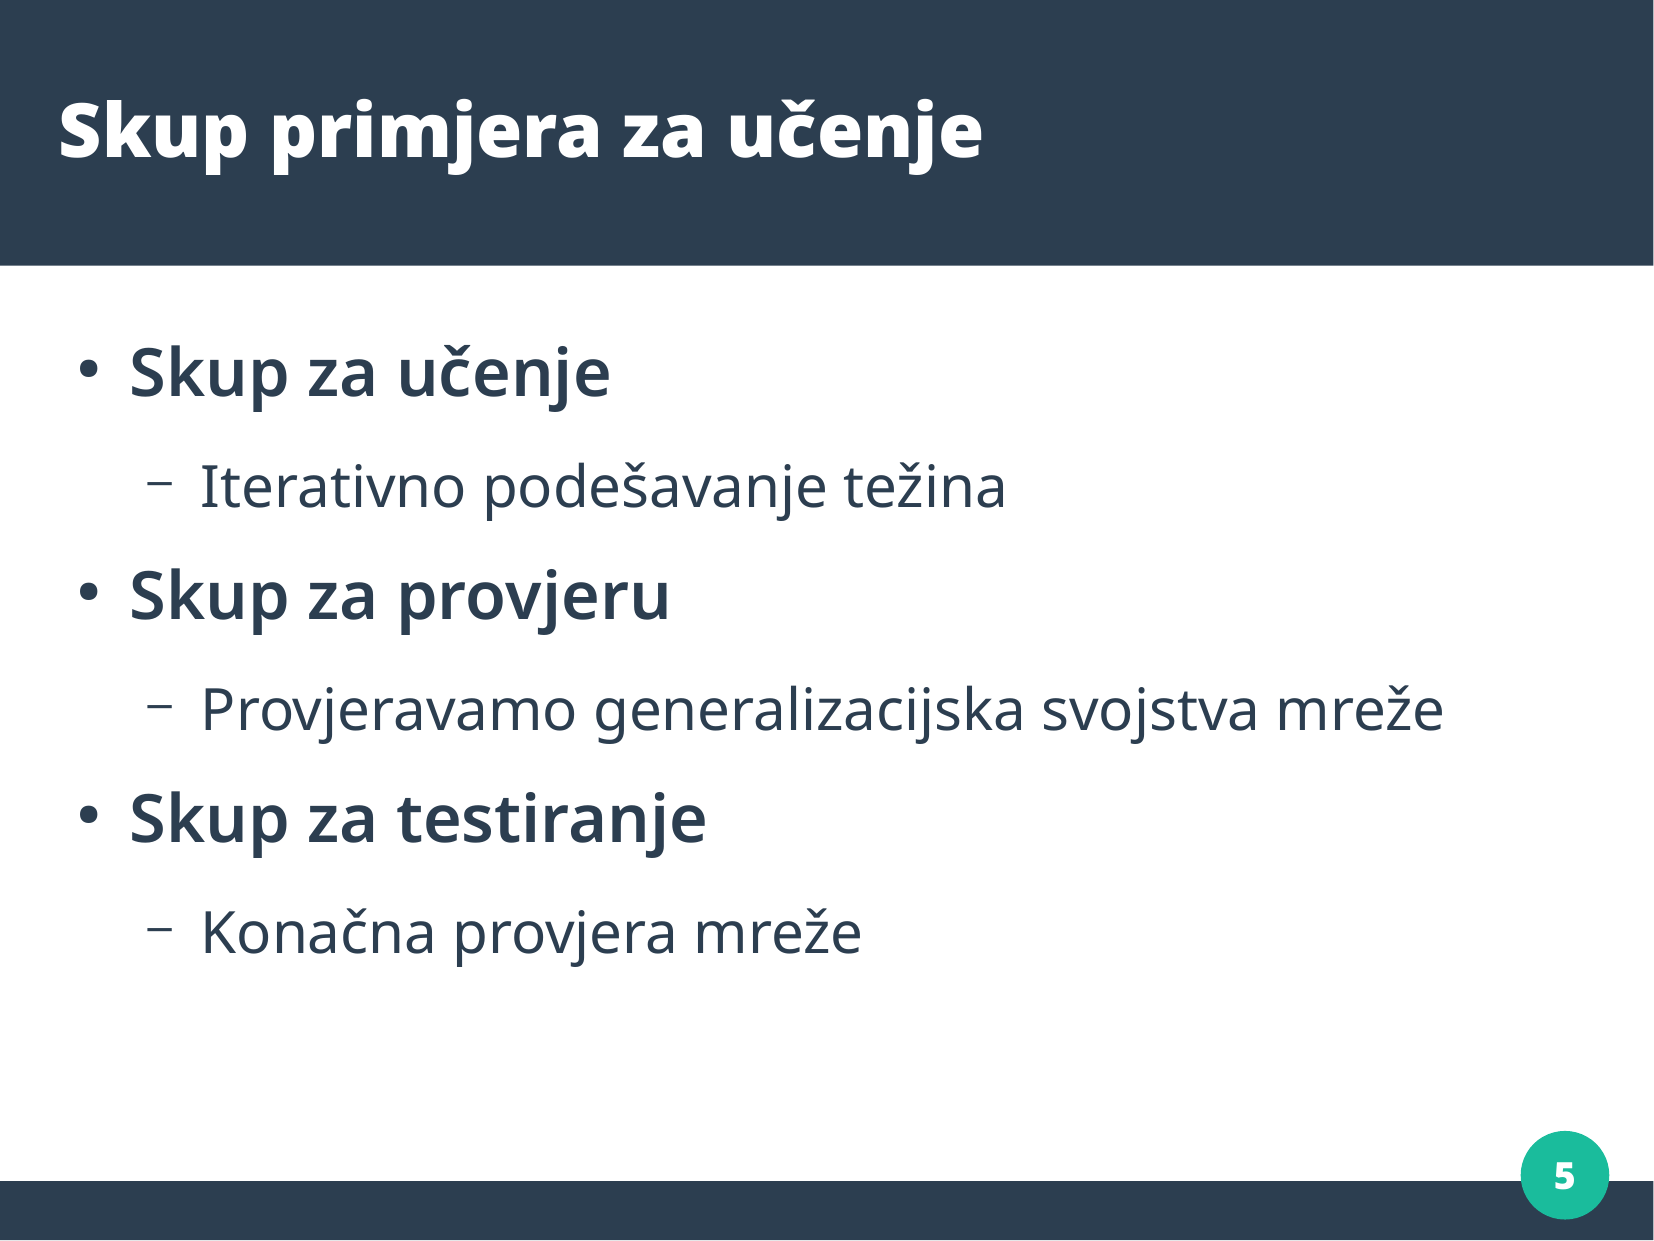

# Skup primjera za učenje
Skup za učenje
Iterativno podešavanje težina
Skup za provjeru
Provjeravamo generalizacijska svojstva mreže
Skup za testiranje
Konačna provjera mreže
5